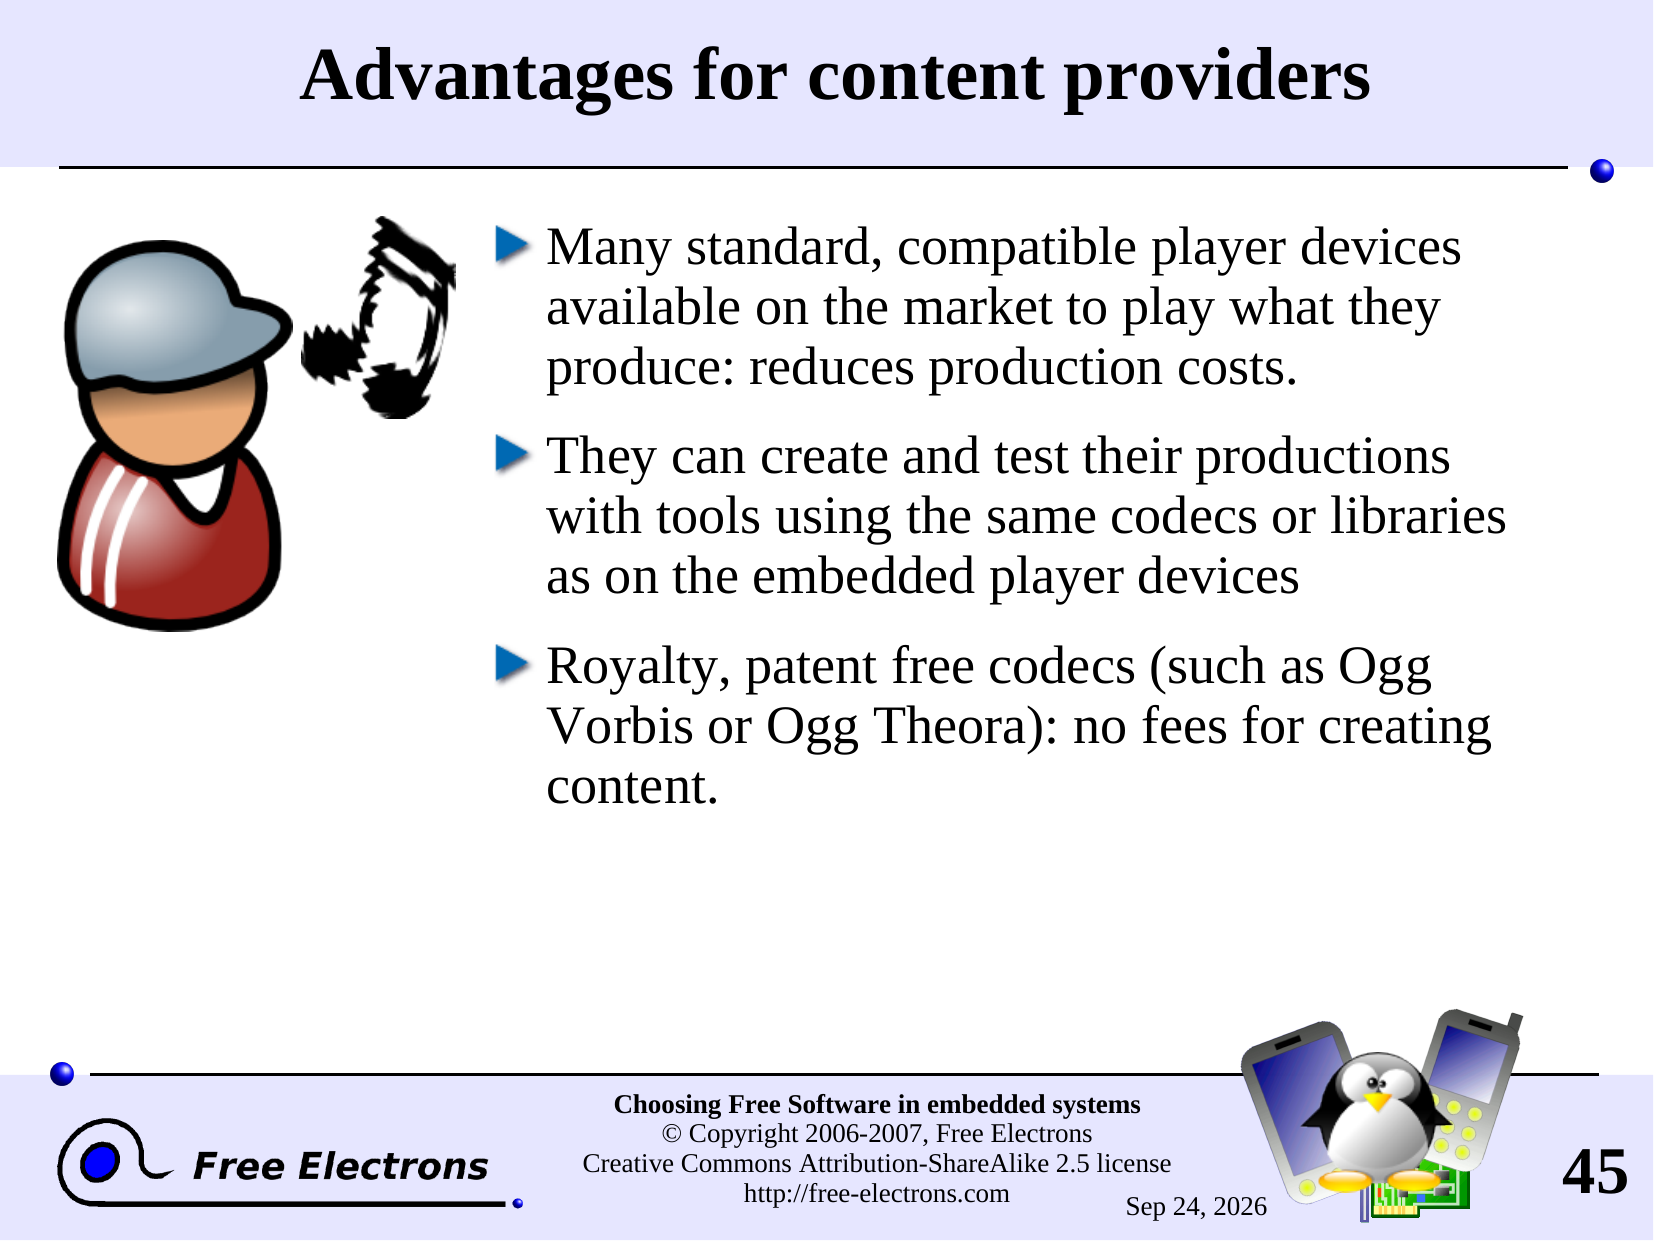

# Advantages for content providers
Many standard, compatible player devices available on the market to play what they produce: reduces production costs.
They can create and test their productions with tools using the same codecs or libraries as on the embedded player devices
Royalty, patent free codecs (such as Ogg Vorbis or Ogg Theora): no fees for creating content.